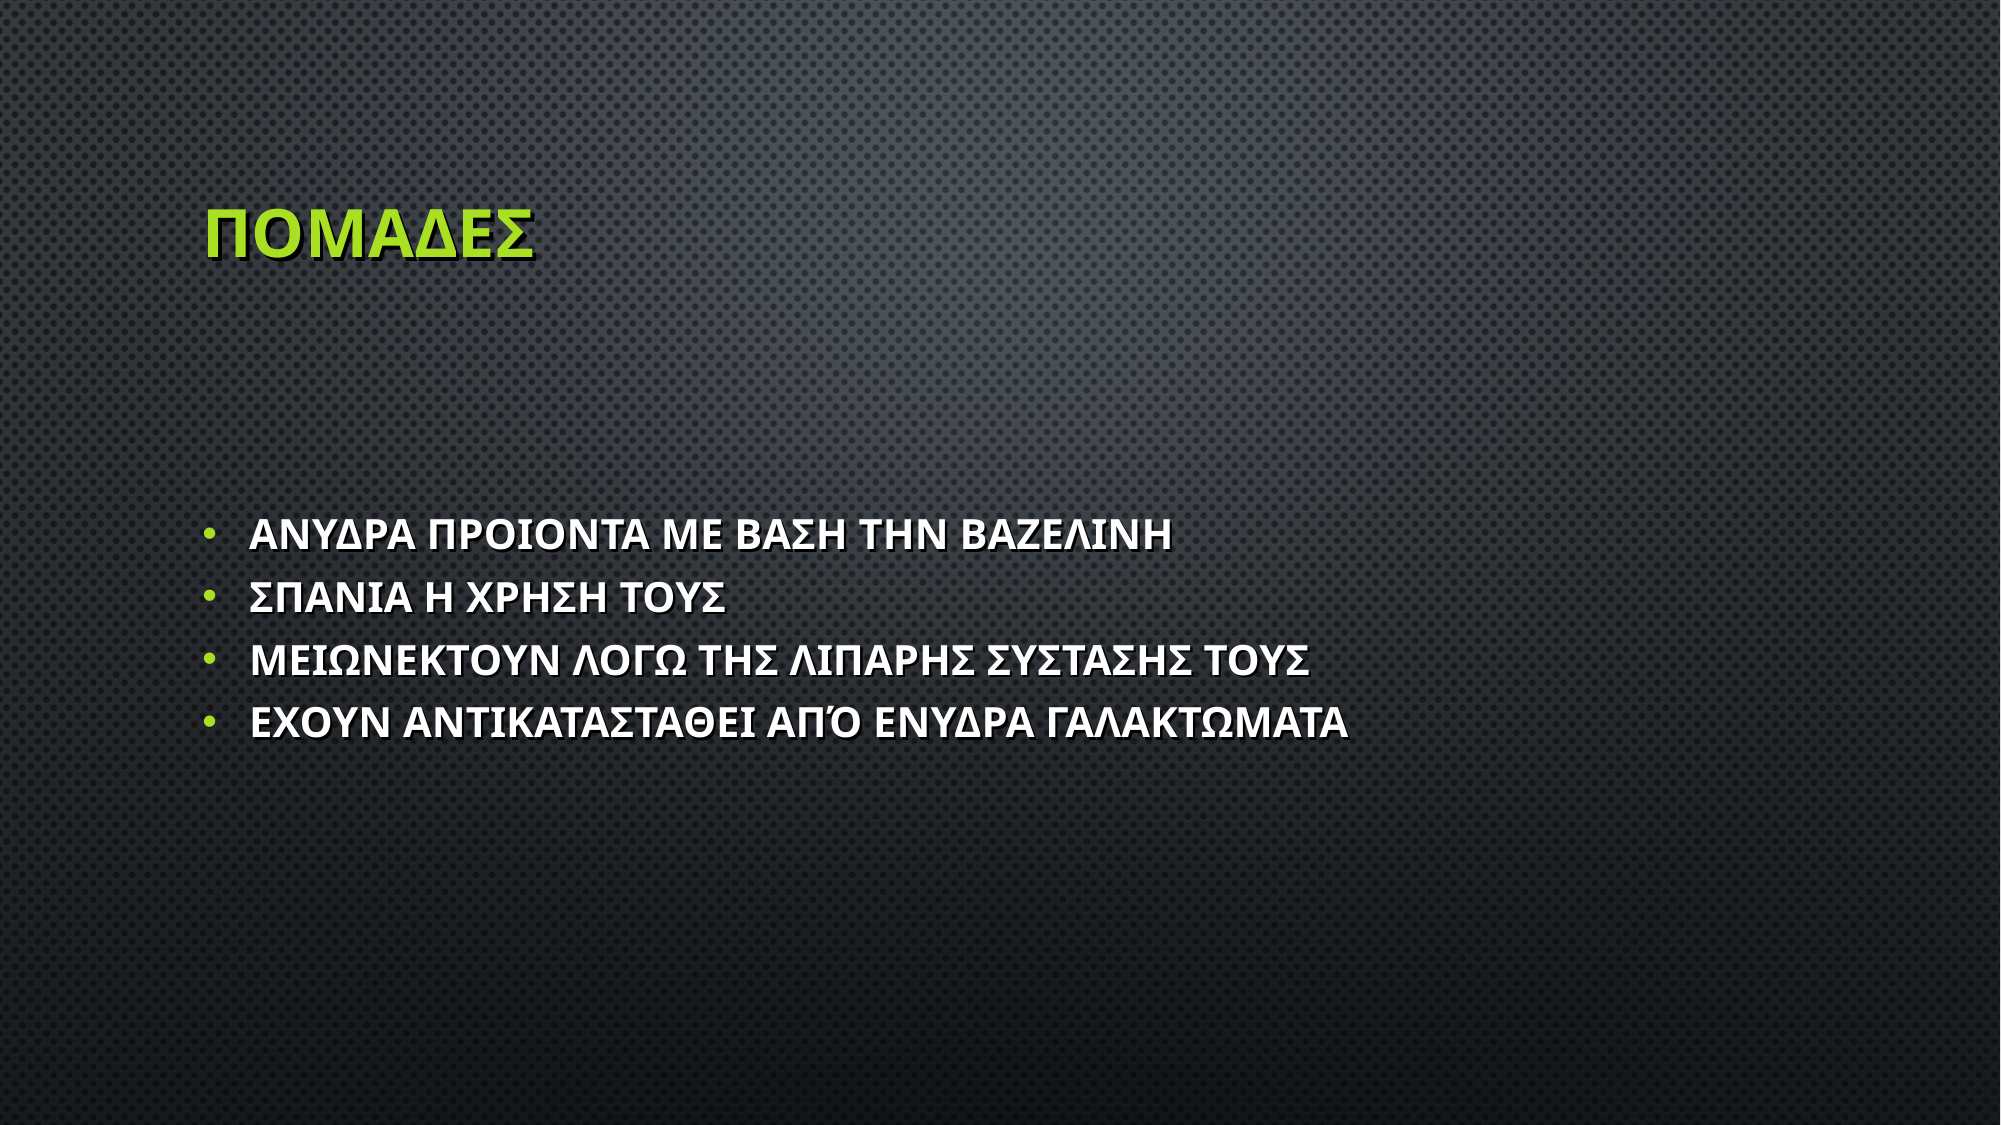

# ΠΟΜΑΔΕΣ
ΑΝΥΔΡΑ ΠΡΟΙΟΝΤΑ ΜΕ ΒΑΣΗ ΤΗΝ ΒΑΖΕΛΙΝΗ
ΣΠΑΝΙΑ Η ΧΡΗΣΗ ΤΟΥΣ
ΜΕΙΩΝΕΚΤΟΥΝ ΛΟΓΩ ΤΗΣ ΛΙΠΑΡΗΣ ΣΥΣΤΑΣΗΣ ΤΟΥΣ
ΕΧΟΥΝ ΑΝΤΙΚΑΤΑΣΤΑΘΕΙ ΑΠΌ ΕΝΥΔΡΑ ΓΑΛΑΚΤΩΜΑΤΑ